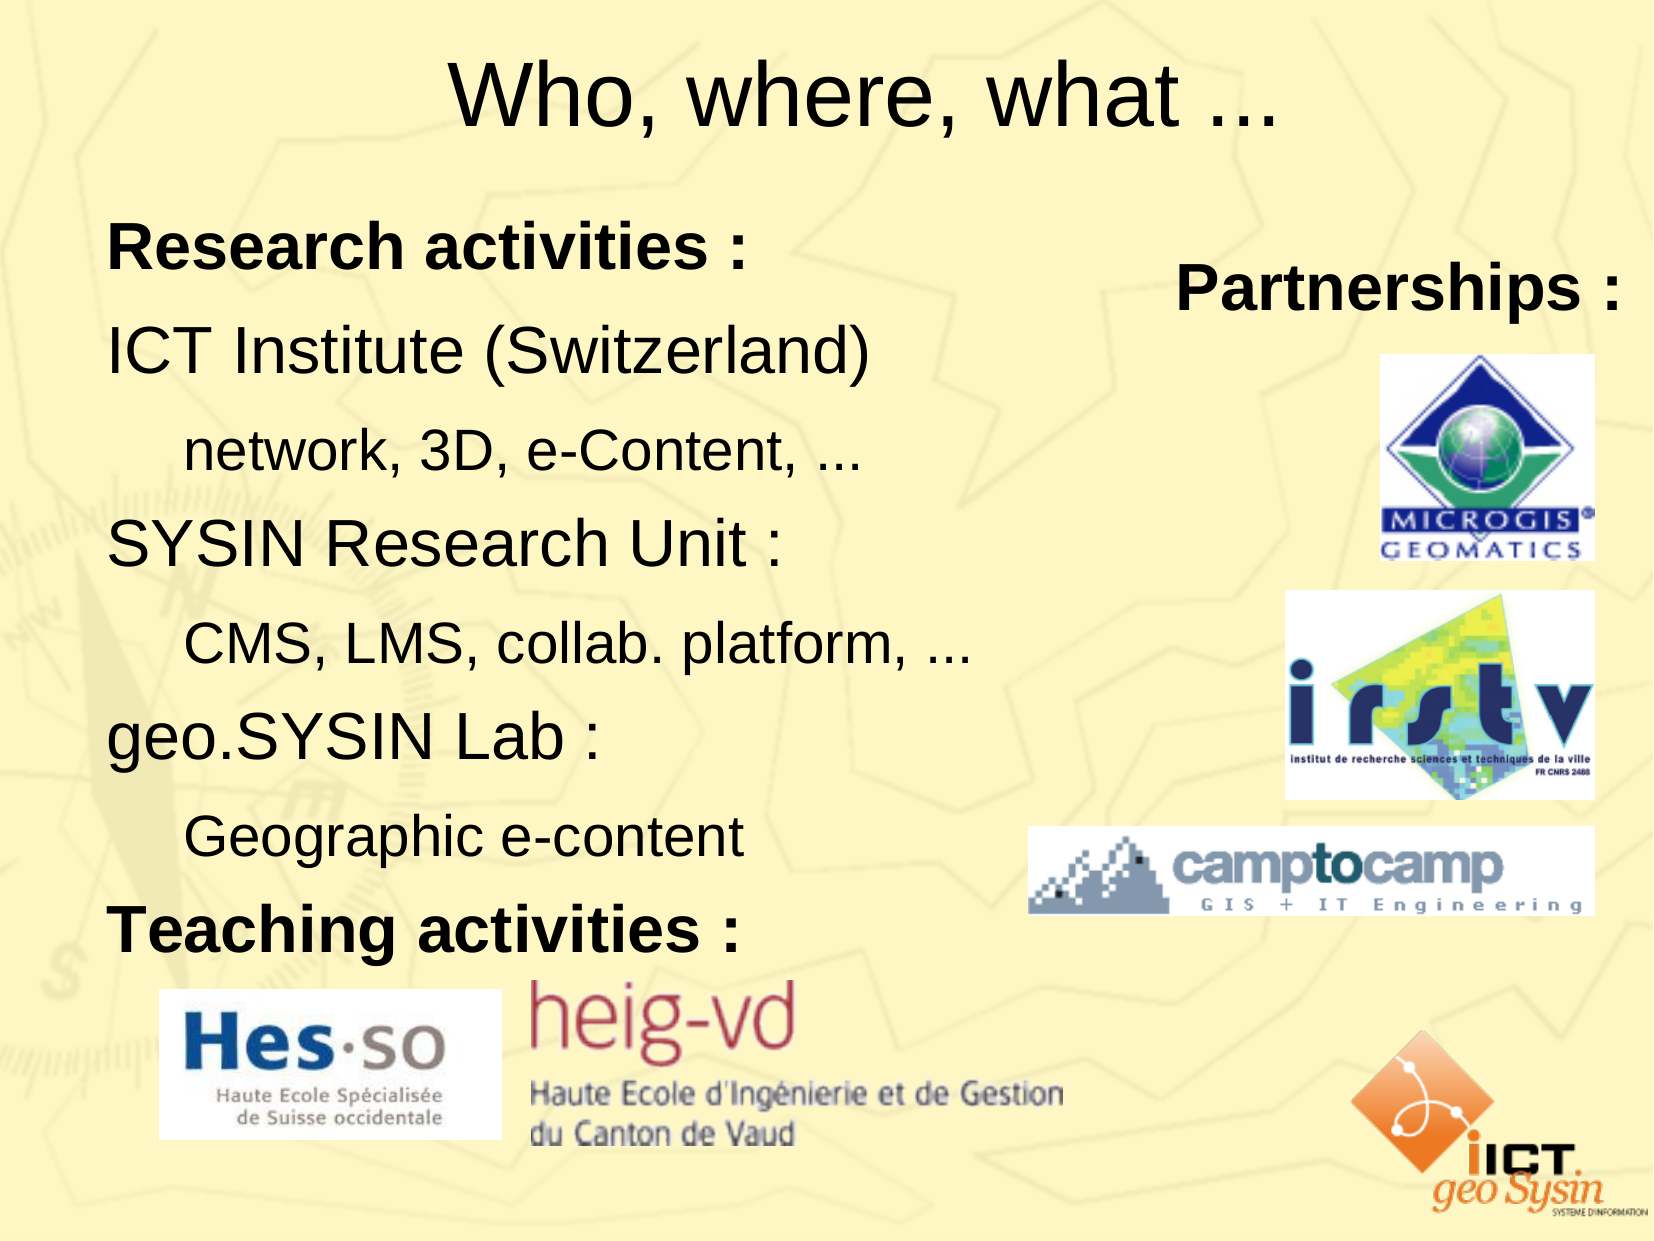

Who, where, what ...
# Research activities :
ICT Institute (Switzerland)
network, 3D, e-Content, ...
SYSIN Research Unit :
CMS, LMS, collab. platform, ...
geo.SYSIN Lab :
Geographic e-content
Teaching activities :
Partnerships :